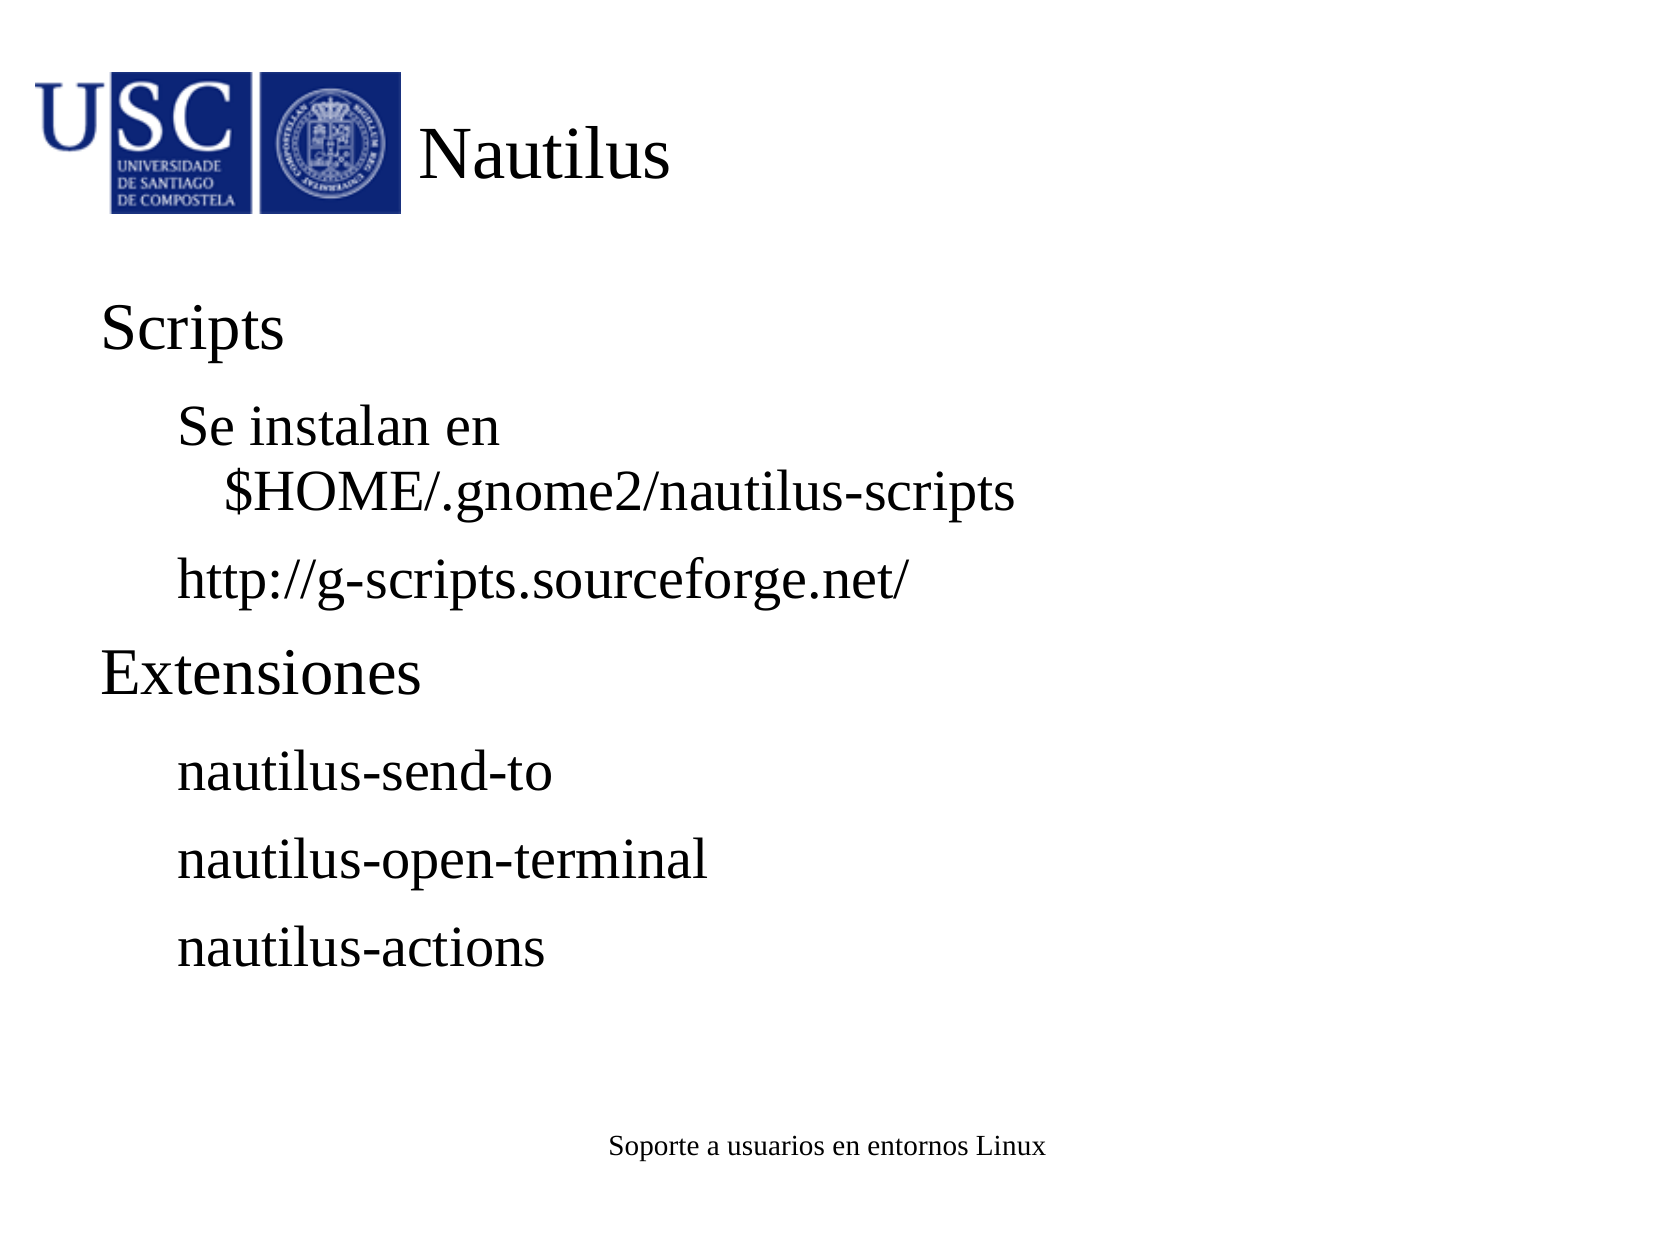

# Nautilus
Scripts
Se instalan en
$HOME/.gnome2/nautilus-scripts
http://g-scripts.sourceforge.net/
Extensiones
nautilus-send-to
nautilus-open-terminal
nautilus-actions